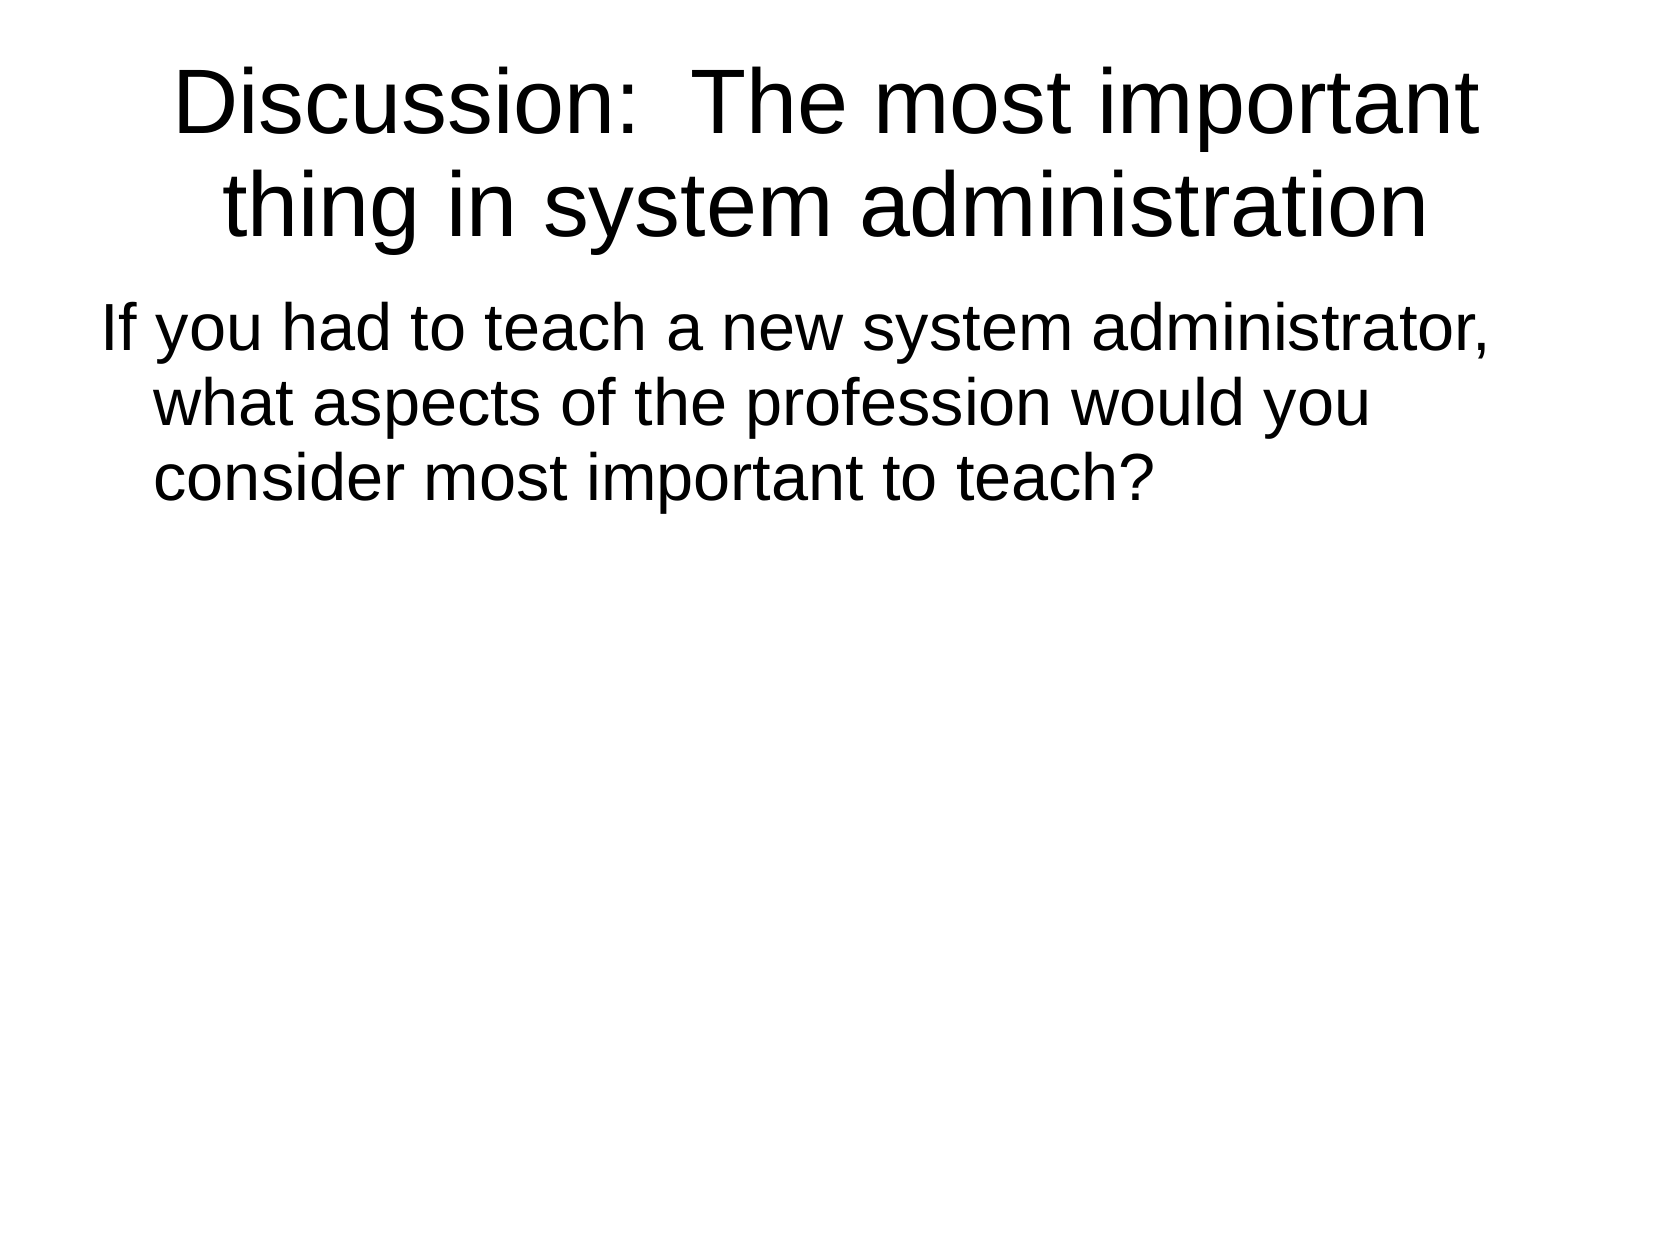

# Discussion: The most important thing in system administration
If you had to teach a new system administrator, what aspects of the profession would you consider most important to teach?